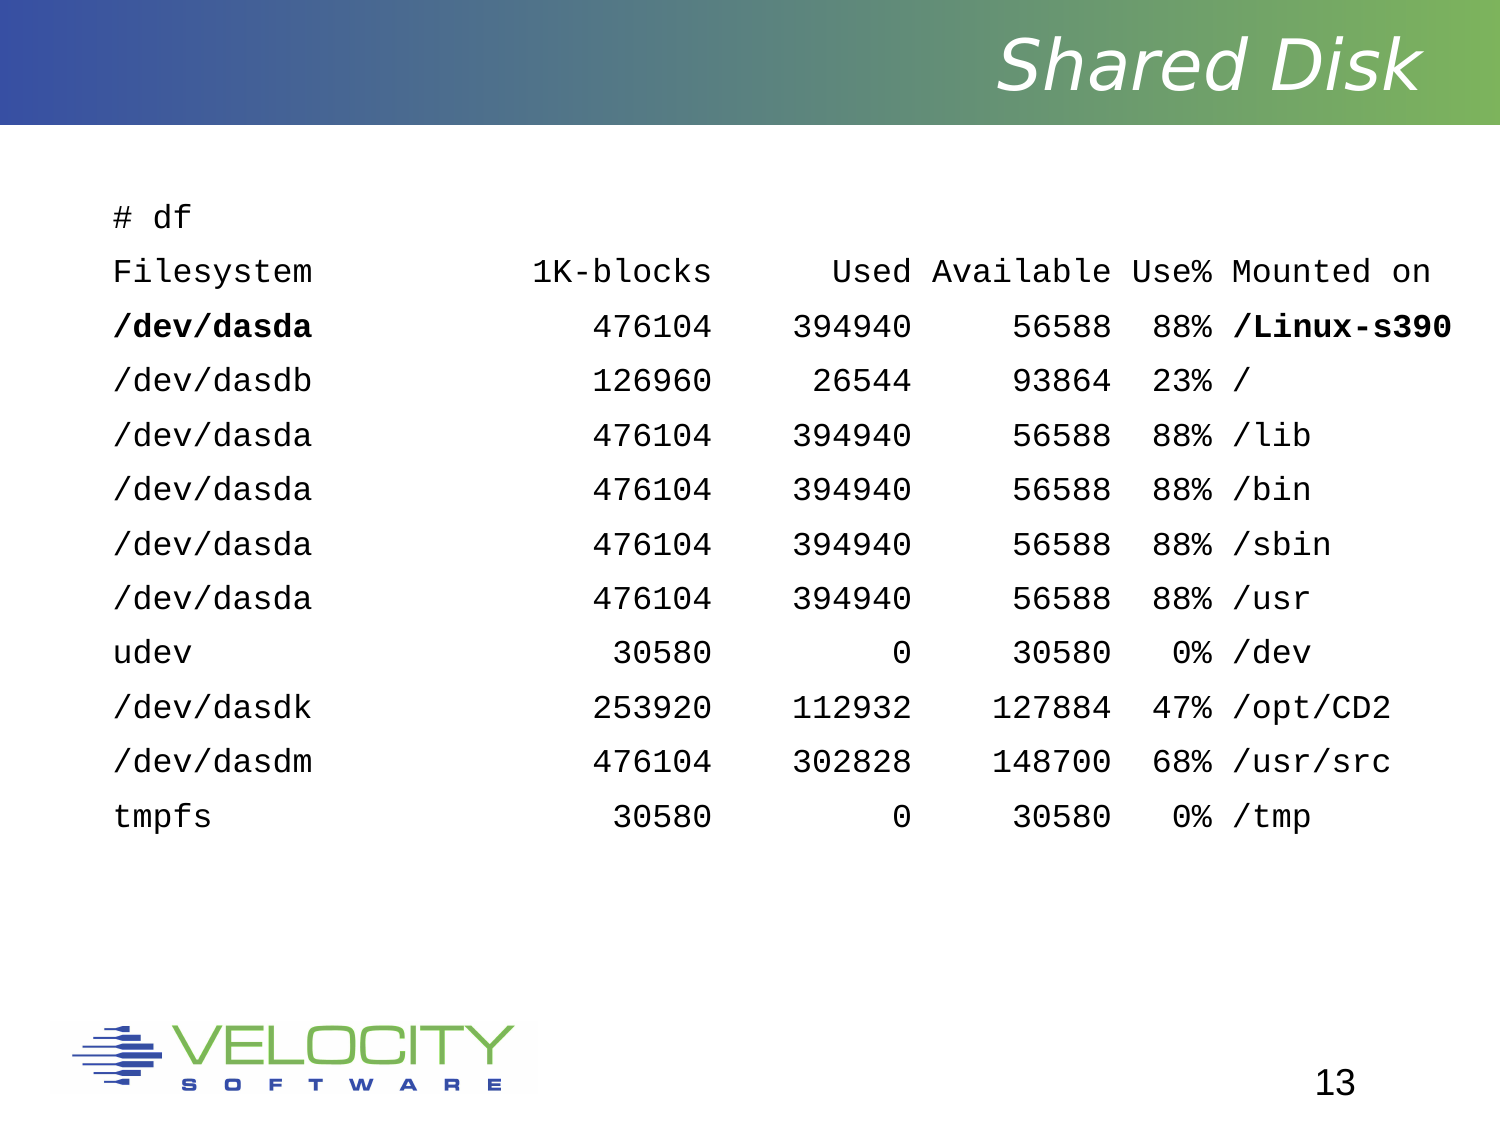

# Shared Disk
# df
Filesystem 1K-blocks Used Available Use% Mounted on
/dev/dasda 476104 394940 56588 88% /Linux-s390
/dev/dasdb 126960 26544 93864 23% /
/dev/dasda 476104 394940 56588 88% /lib
/dev/dasda 476104 394940 56588 88% /bin
/dev/dasda 476104 394940 56588 88% /sbin
/dev/dasda 476104 394940 56588 88% /usr
udev 30580 0 30580 0% /dev
/dev/dasdk 253920 112932 127884 47% /opt/CD2
/dev/dasdm 476104 302828 148700 68% /usr/src
tmpfs 30580 0 30580 0% /tmp
13